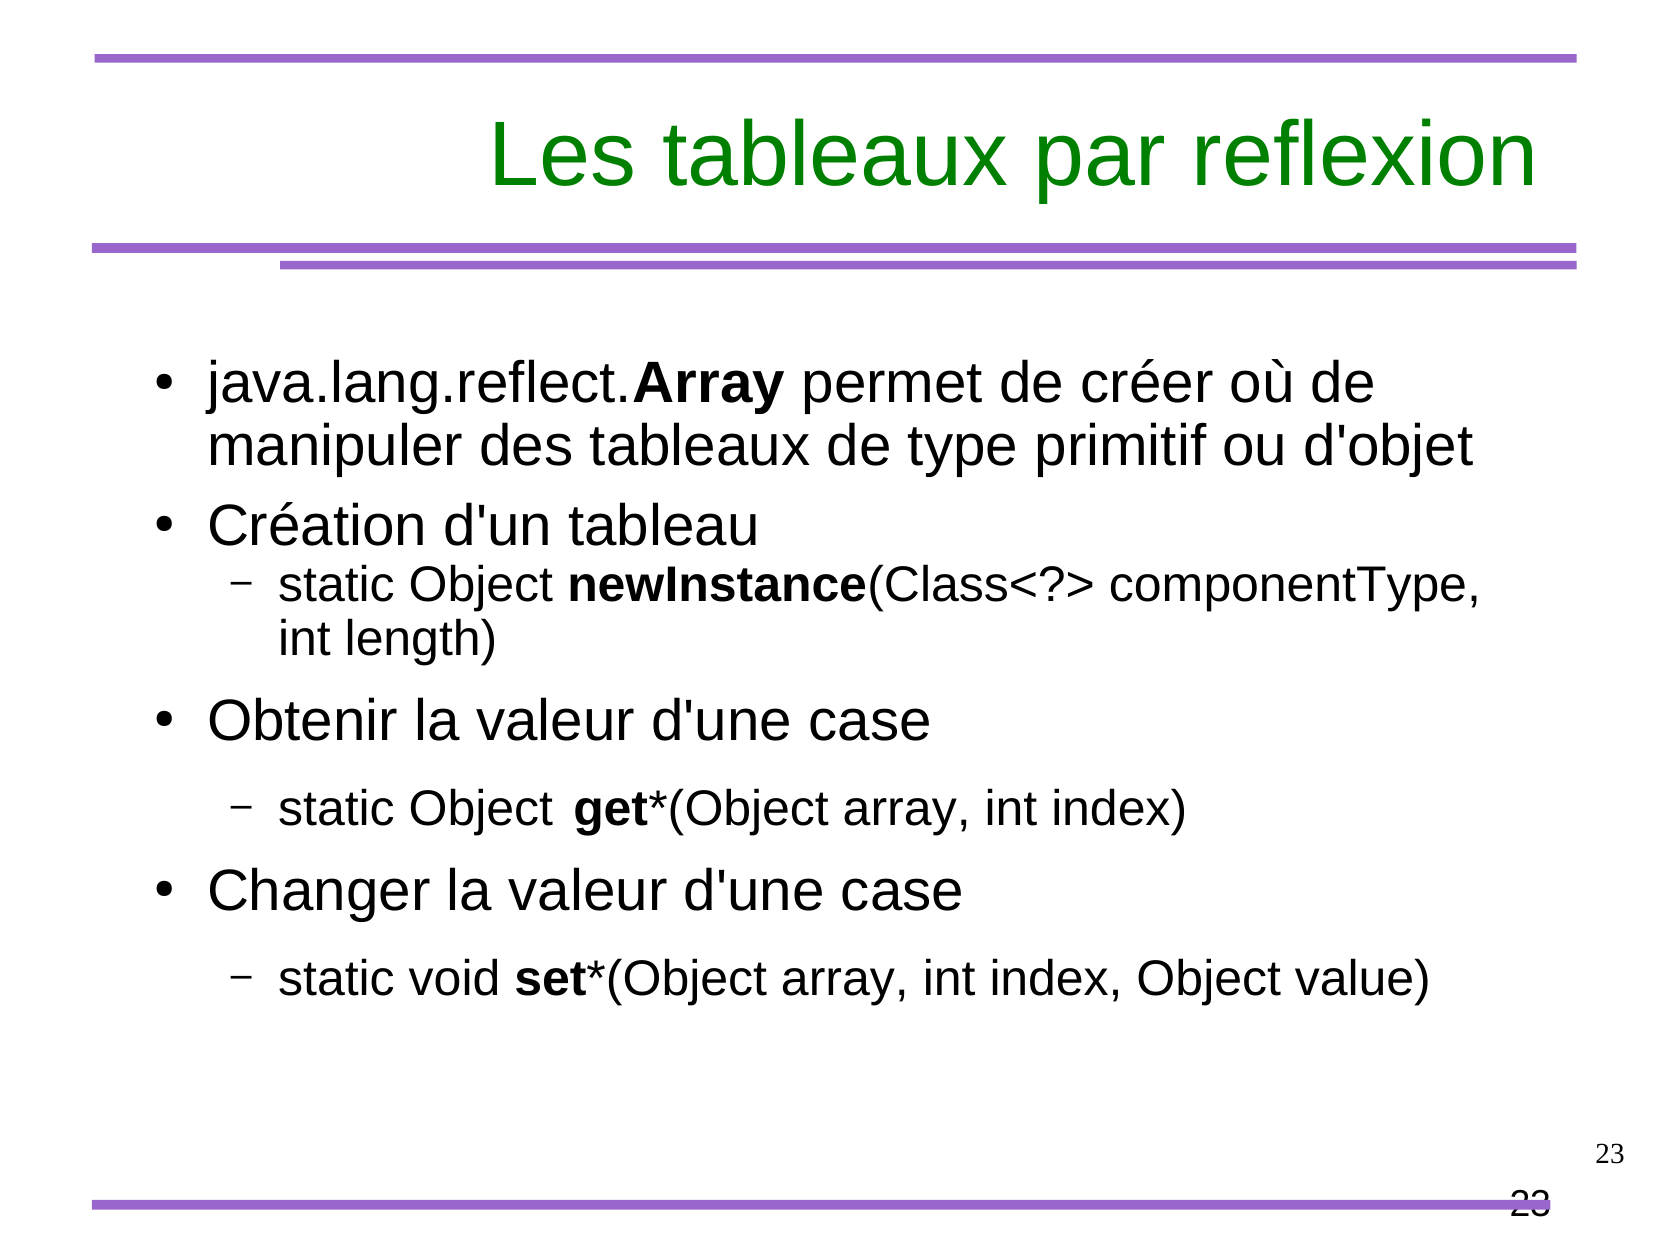

# Les tableaux par reflexion
java.lang.reflect.Array permet de créer où de manipuler des tableaux de type primitif ou d'objet
Création d'un tableau
static Object newInstance(Class<?> componentType, int length)
Obtenir la valeur d'une case
static Object 	get*(Object array, int index)
Changer la valeur d'une case
static void set*(Object array, int index, Object value)